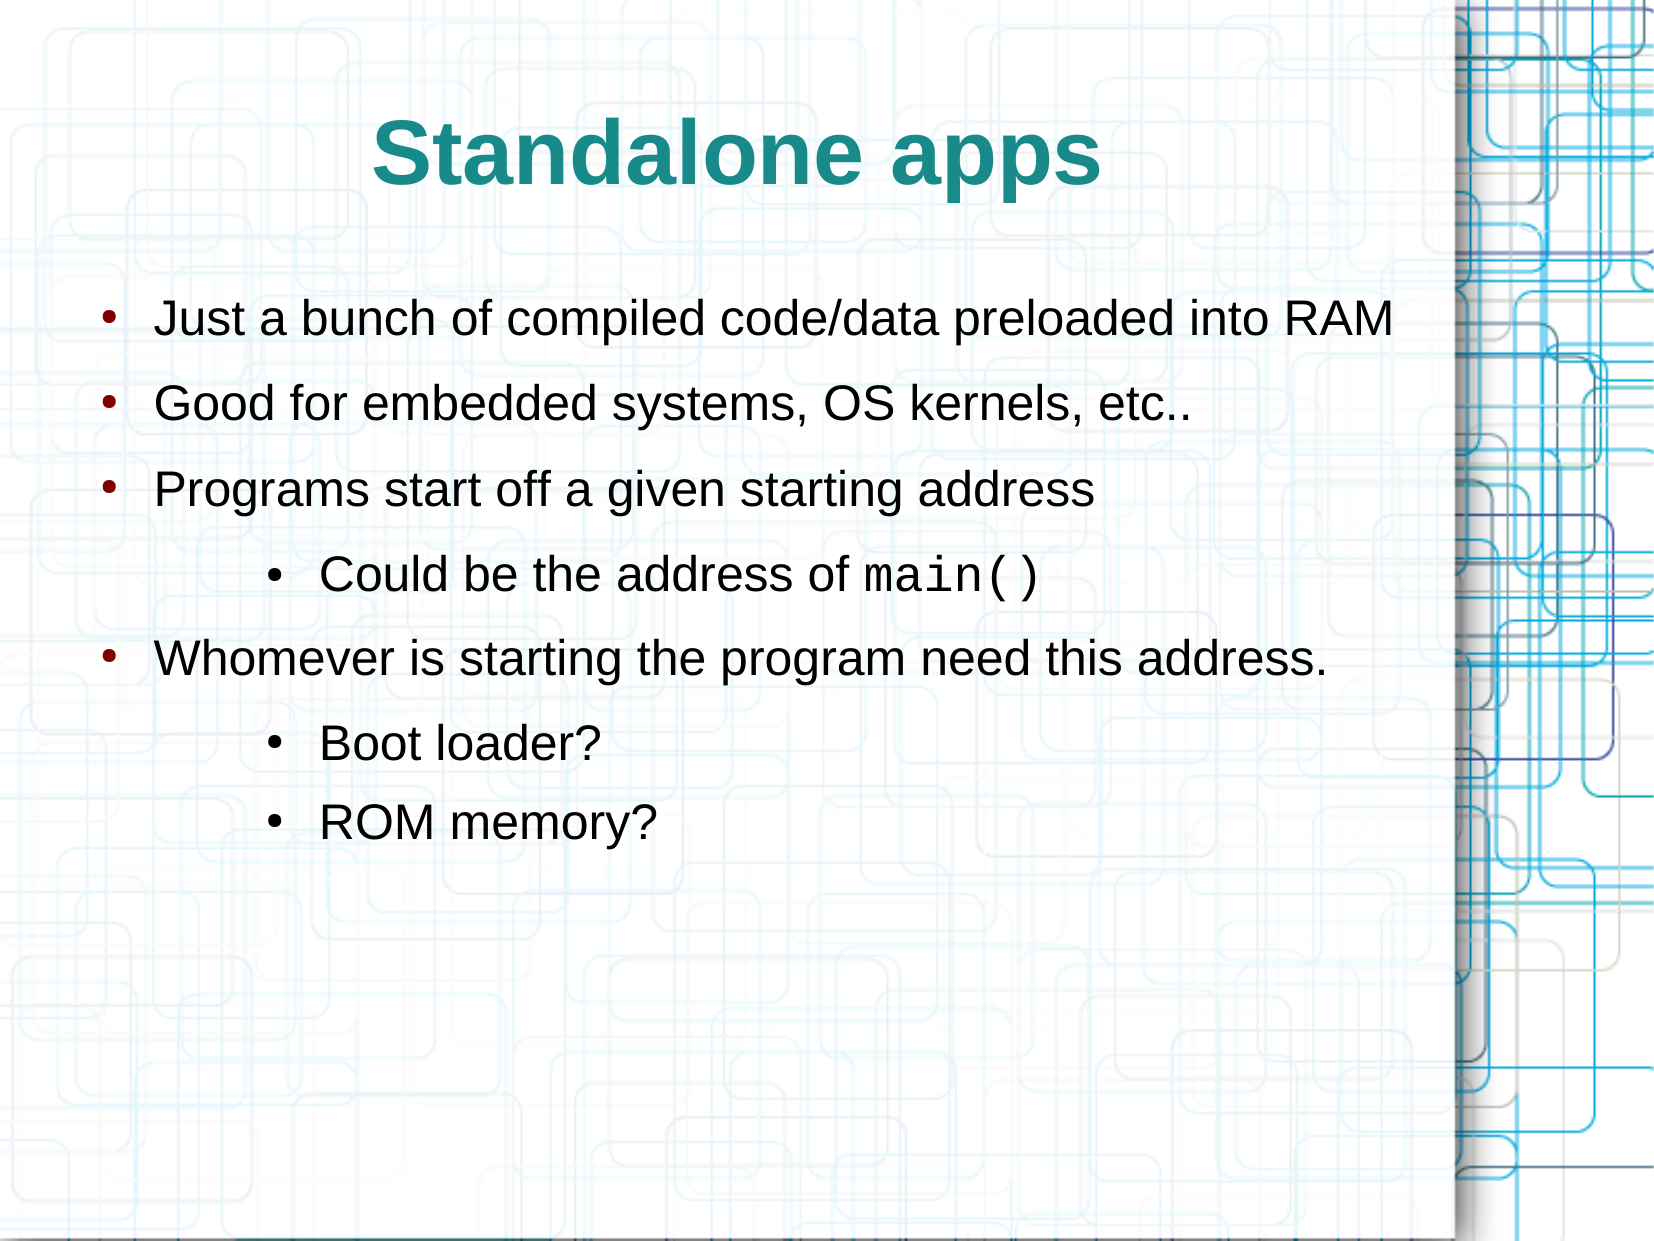

# Standalone apps
Just a bunch of compiled code/data preloaded into RAM
Good for embedded systems, OS kernels, etc..
Programs start off a given starting address
Could be the address of main()
Whomever is starting the program need this address.
Boot loader?
ROM memory?